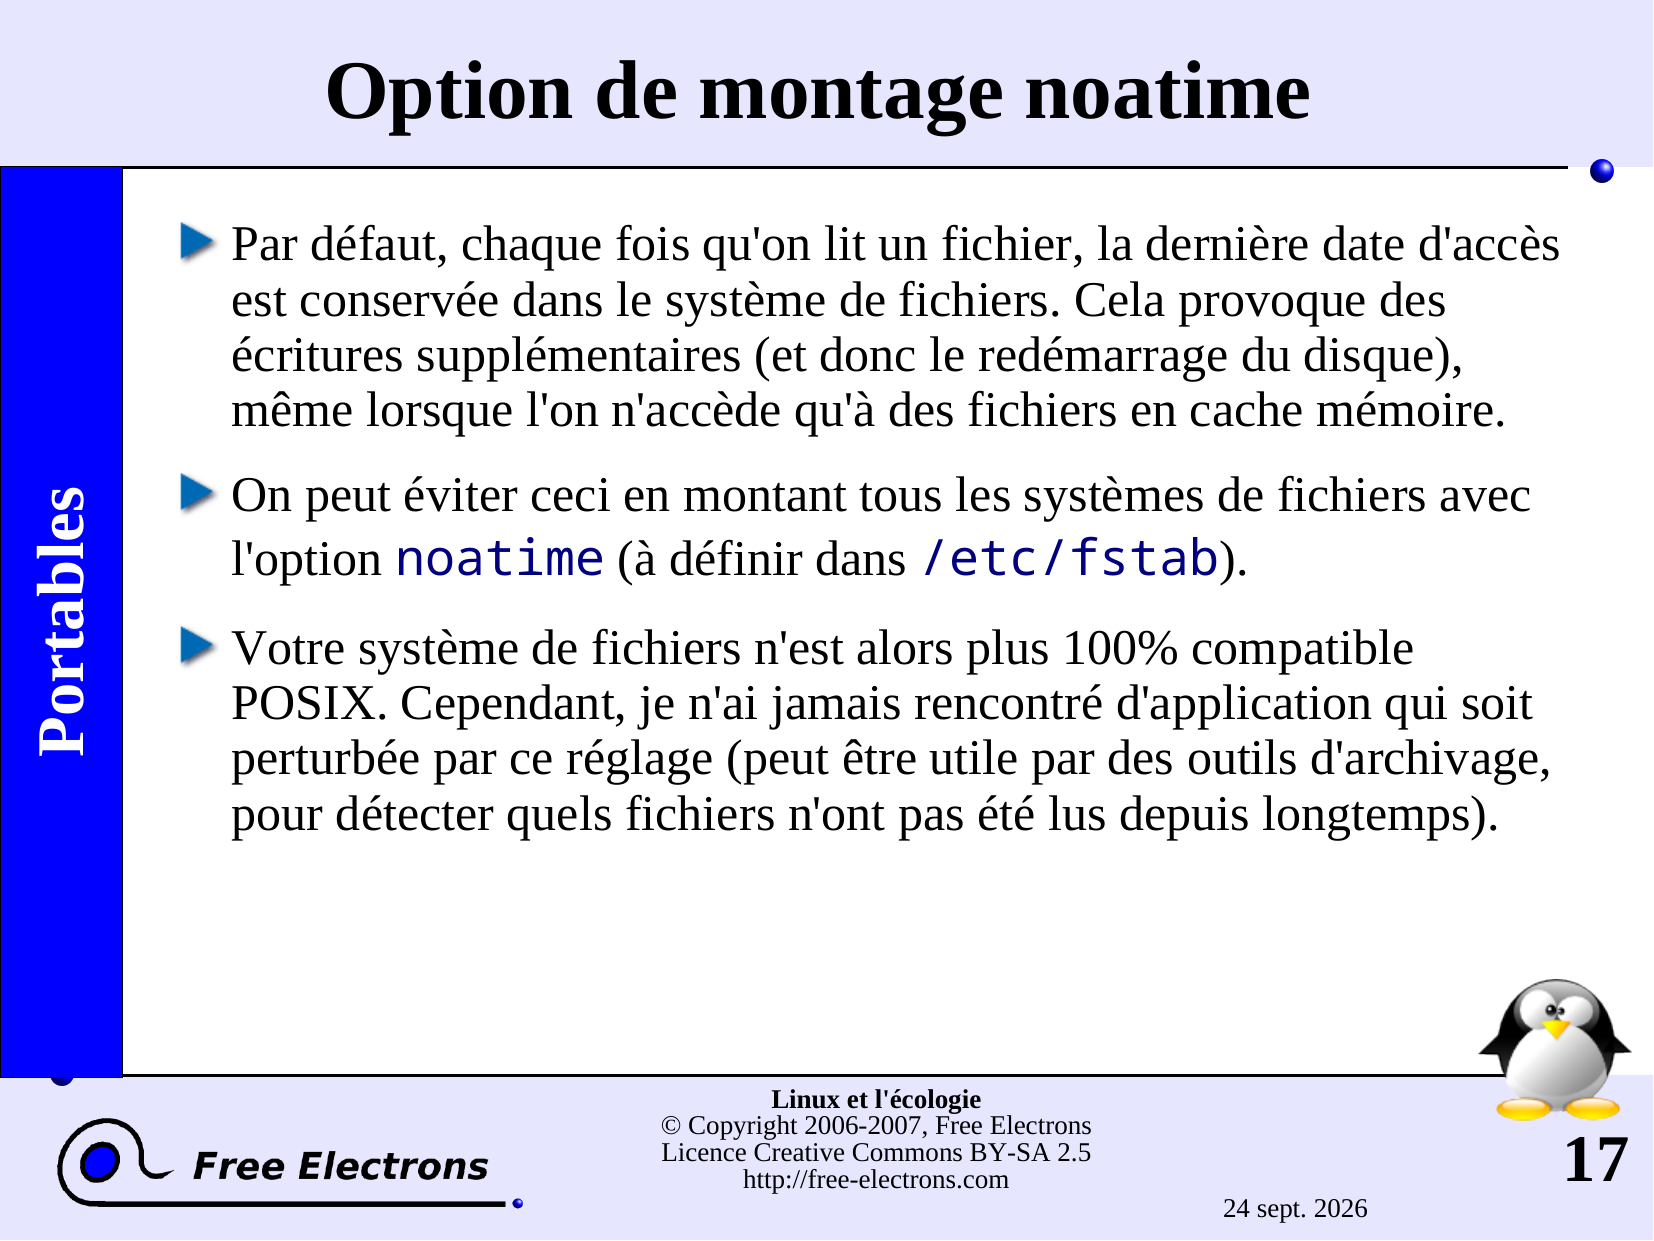

# Option de montage noatime
Par défaut, chaque fois qu'on lit un fichier, la dernière date d'accès est conservée dans le système de fichiers. Cela provoque des écritures supplémentaires (et donc le redémarrage du disque), même lorsque l'on n'accède qu'à des fichiers en cache mémoire.
On peut éviter ceci en montant tous les systèmes de fichiers avec l'option noatime (à définir dans /etc/fstab).
Votre système de fichiers n'est alors plus 100% compatible POSIX. Cependant, je n'ai jamais rencontré d'application qui soit perturbée par ce réglage (peut être utile par des outils d'archivage, pour détecter quels fichiers n'ont pas été lus depuis longtemps).
Portables